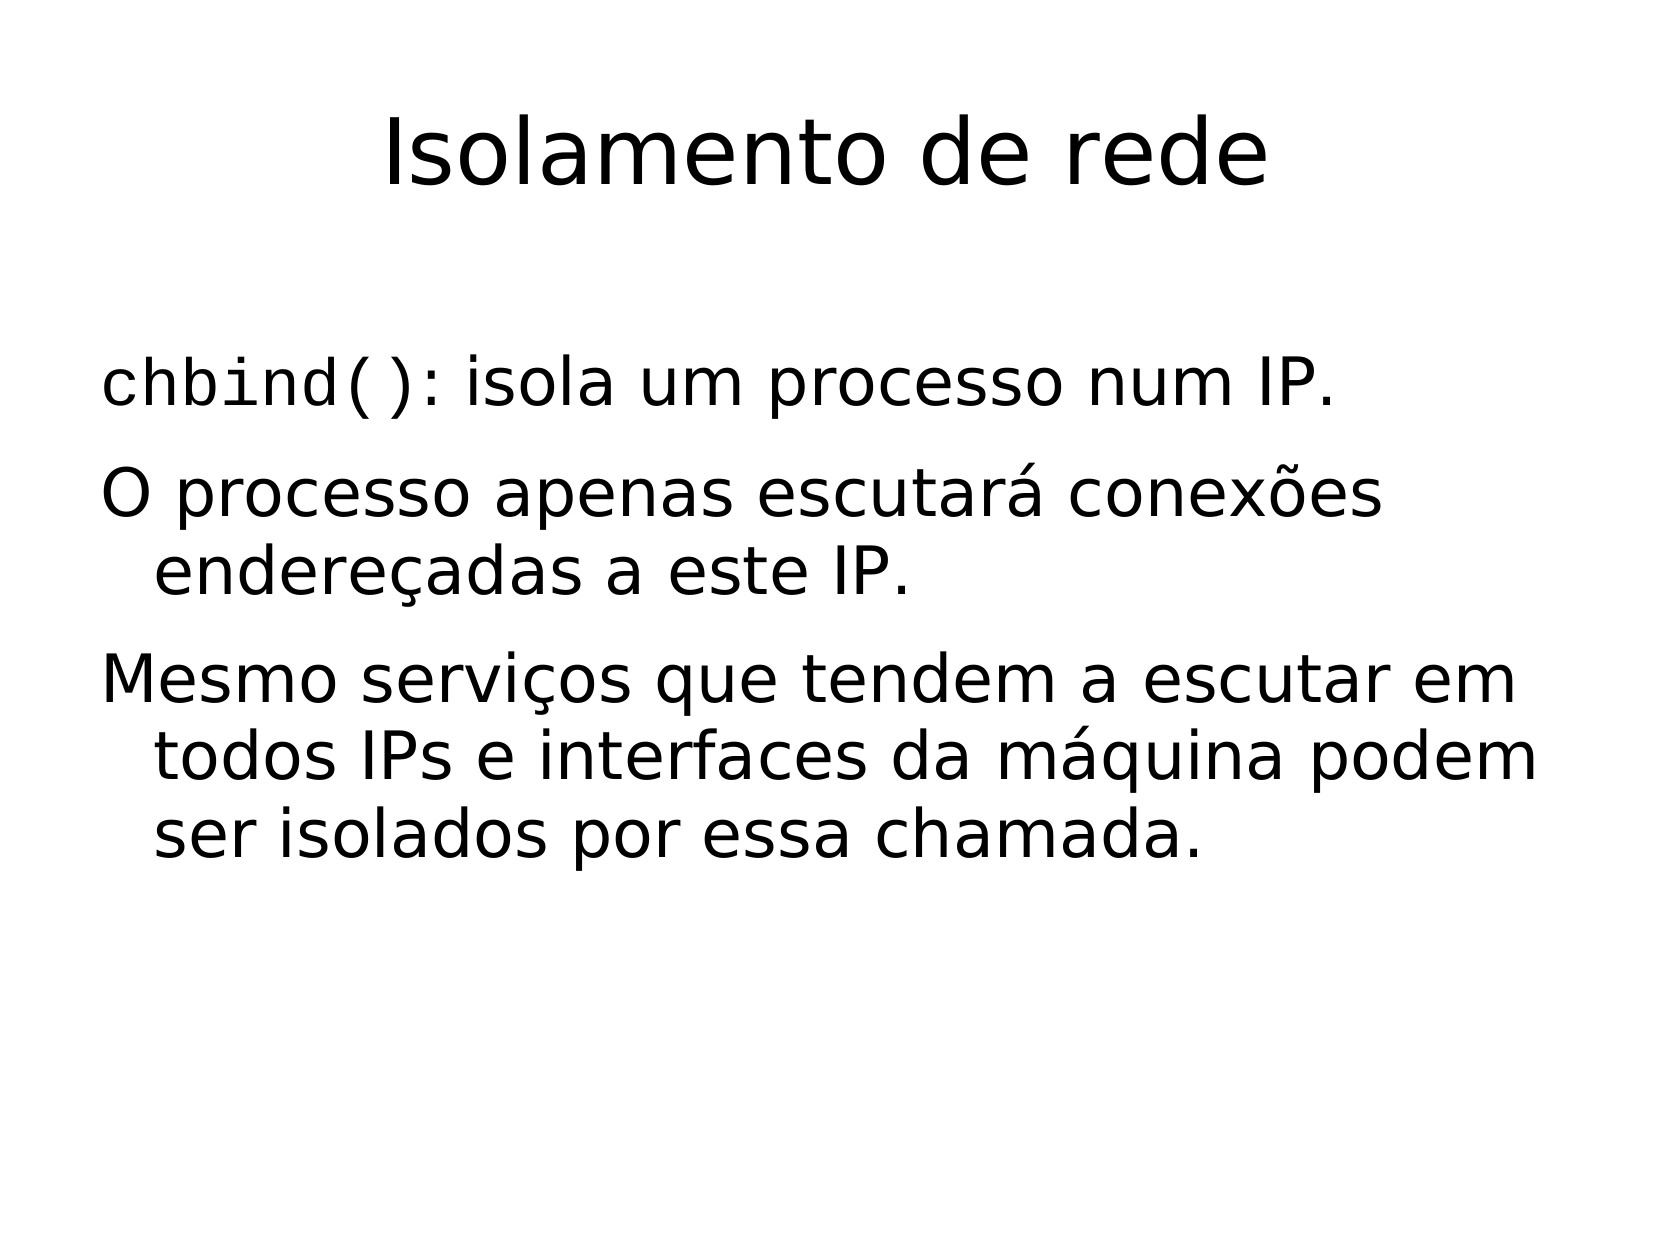

# Isolamento de rede
chbind(): isola um processo num IP.
O processo apenas escutará conexões endereçadas a este IP.
Mesmo serviços que tendem a escutar em todos IPs e interfaces da máquina podem ser isolados por essa chamada.